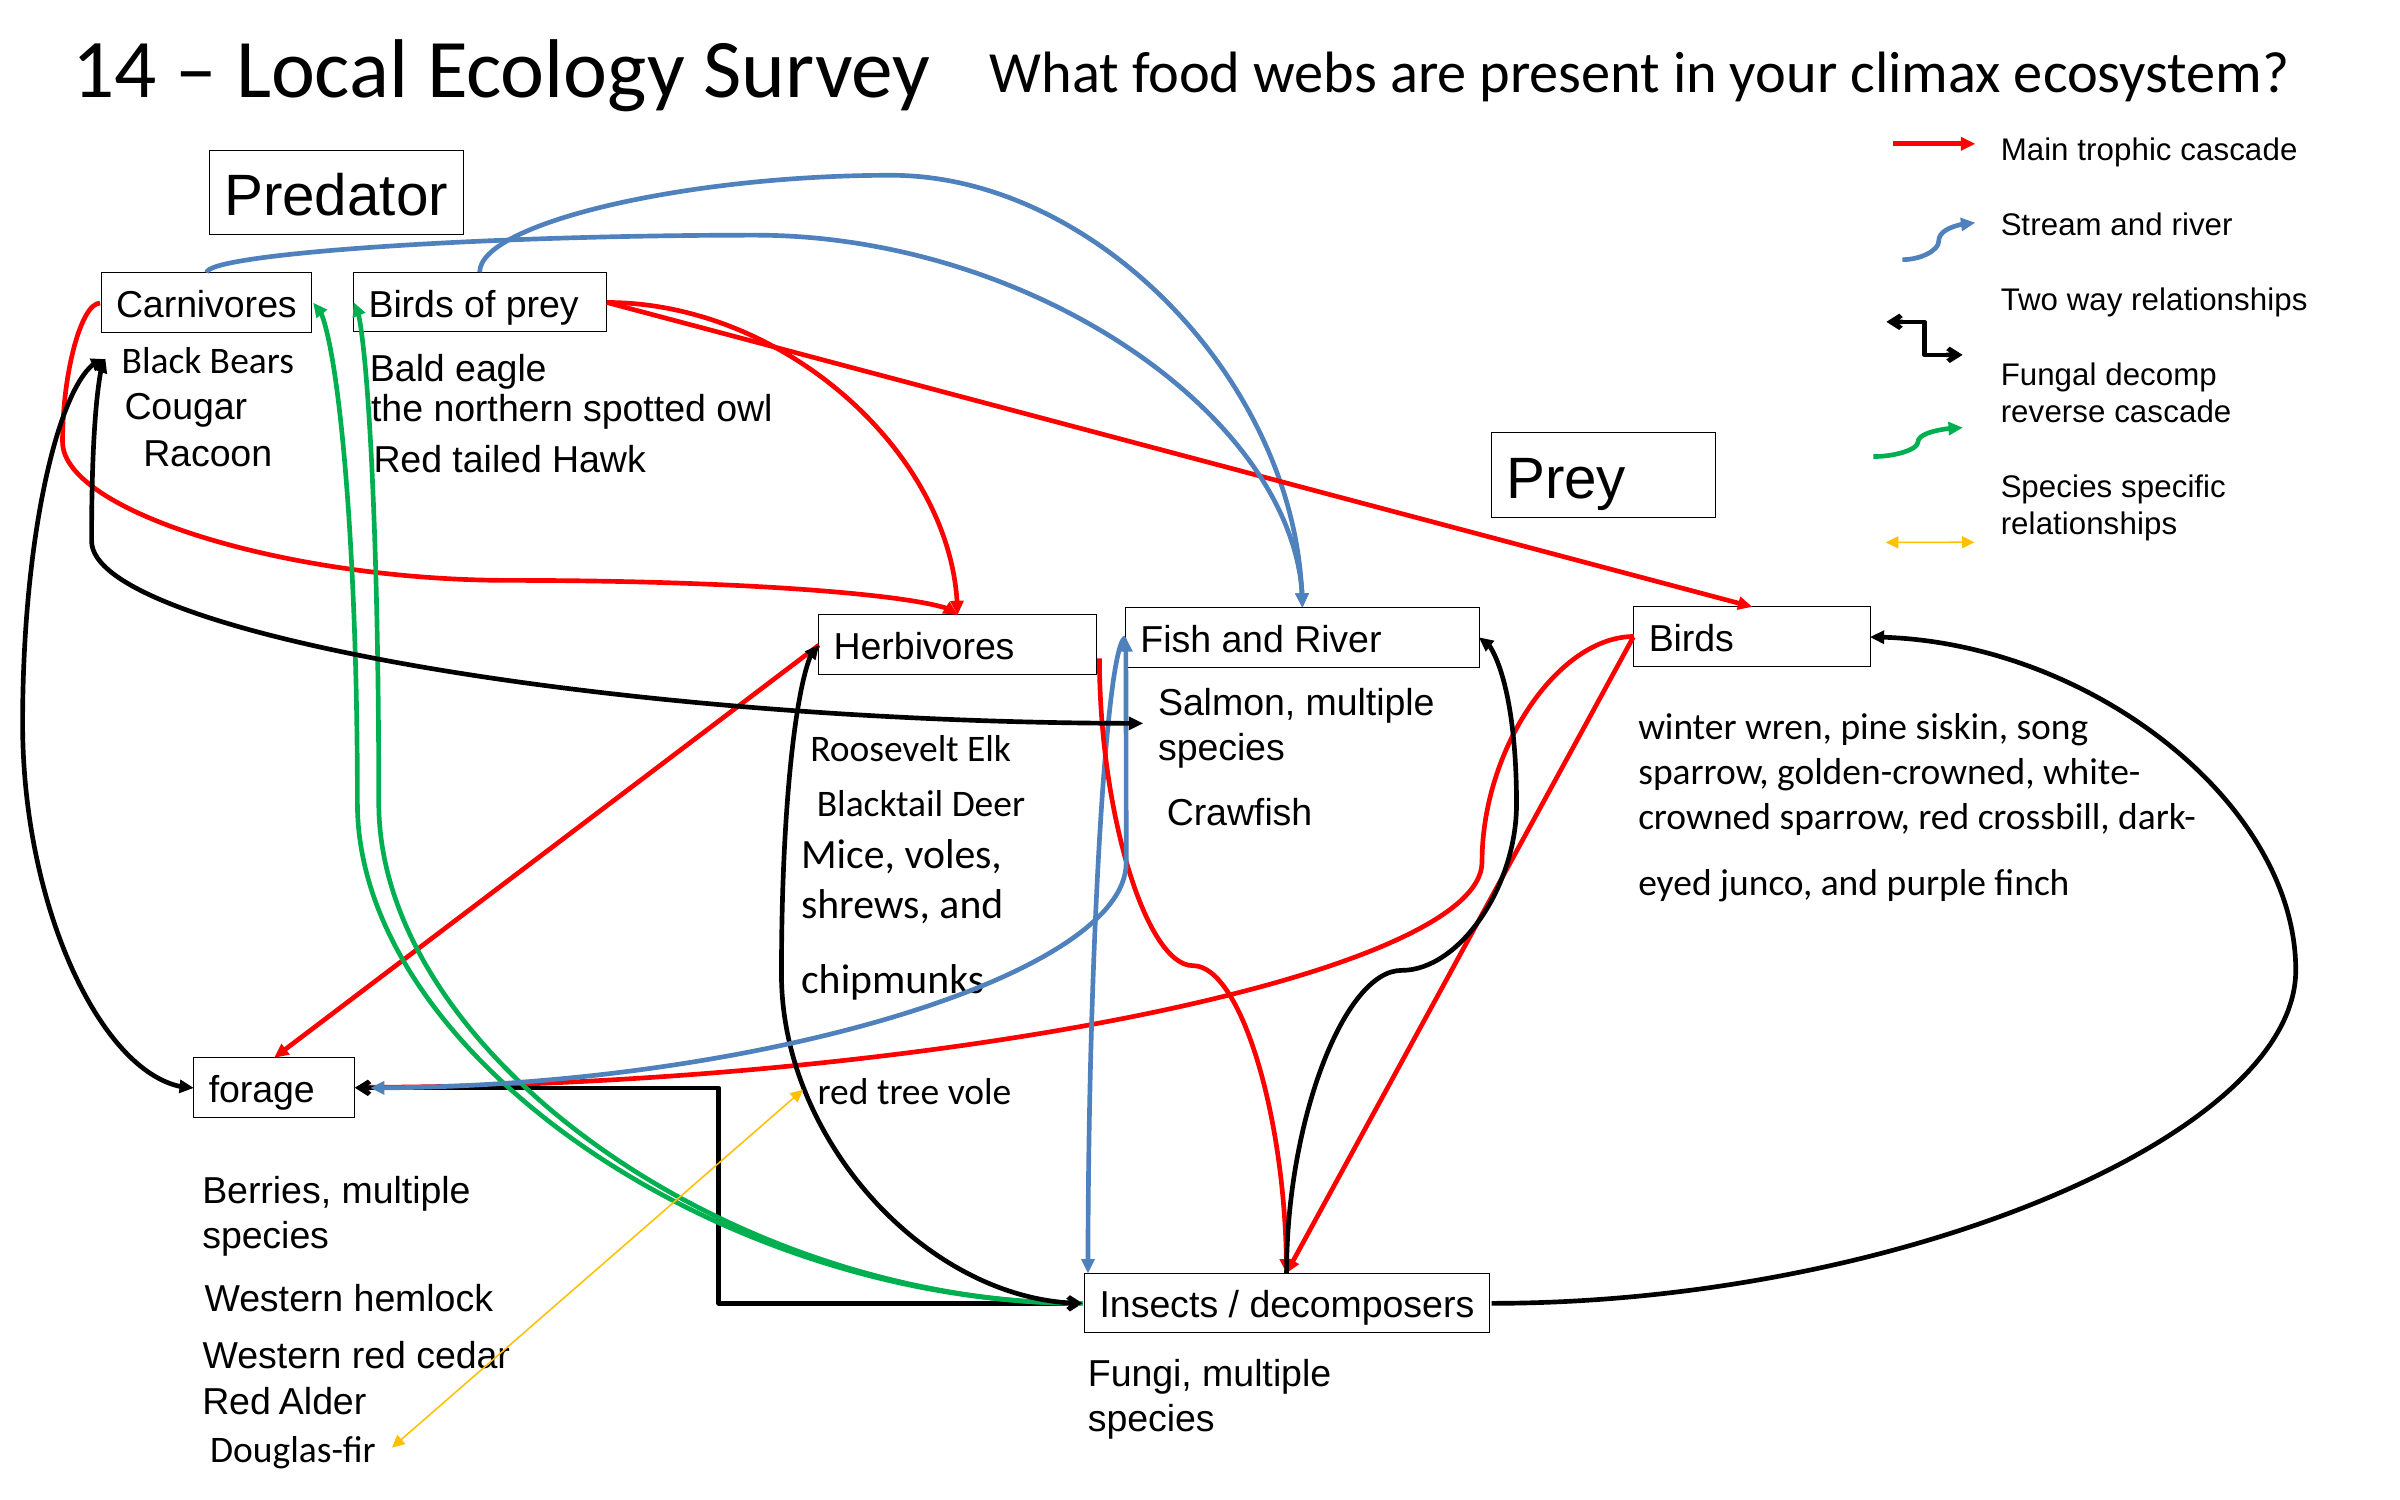

14 – Local Ecology Survey
What food webs are present in your climax ecosystem?
Main trophic cascade
Stream and river
Two way relationships
Fungal decomp reverse cascade
Species specific relationships
Predator
Birds of prey
Carnivores
Black Bears
Bald eagle
Cougar
the northern spotted owl
Racoon
Red tailed Hawk
Prey
Birds
Fish and River
Herbivores
Salmon, multiple species
winter wren, pine siskin, song sparrow, golden-crowned, white-crowned sparrow, red crossbill, dark-eyed junco, and purple finch
Roosevelt Elk
Blacktail Deer
Crawfish
Mice, voles, shrews, and chipmunks
forage
red tree vole
Berries, multiple species
Western hemlock
Insects / decomposers
Western red cedar
Fungi, multiple species
Red Alder
Douglas-fir